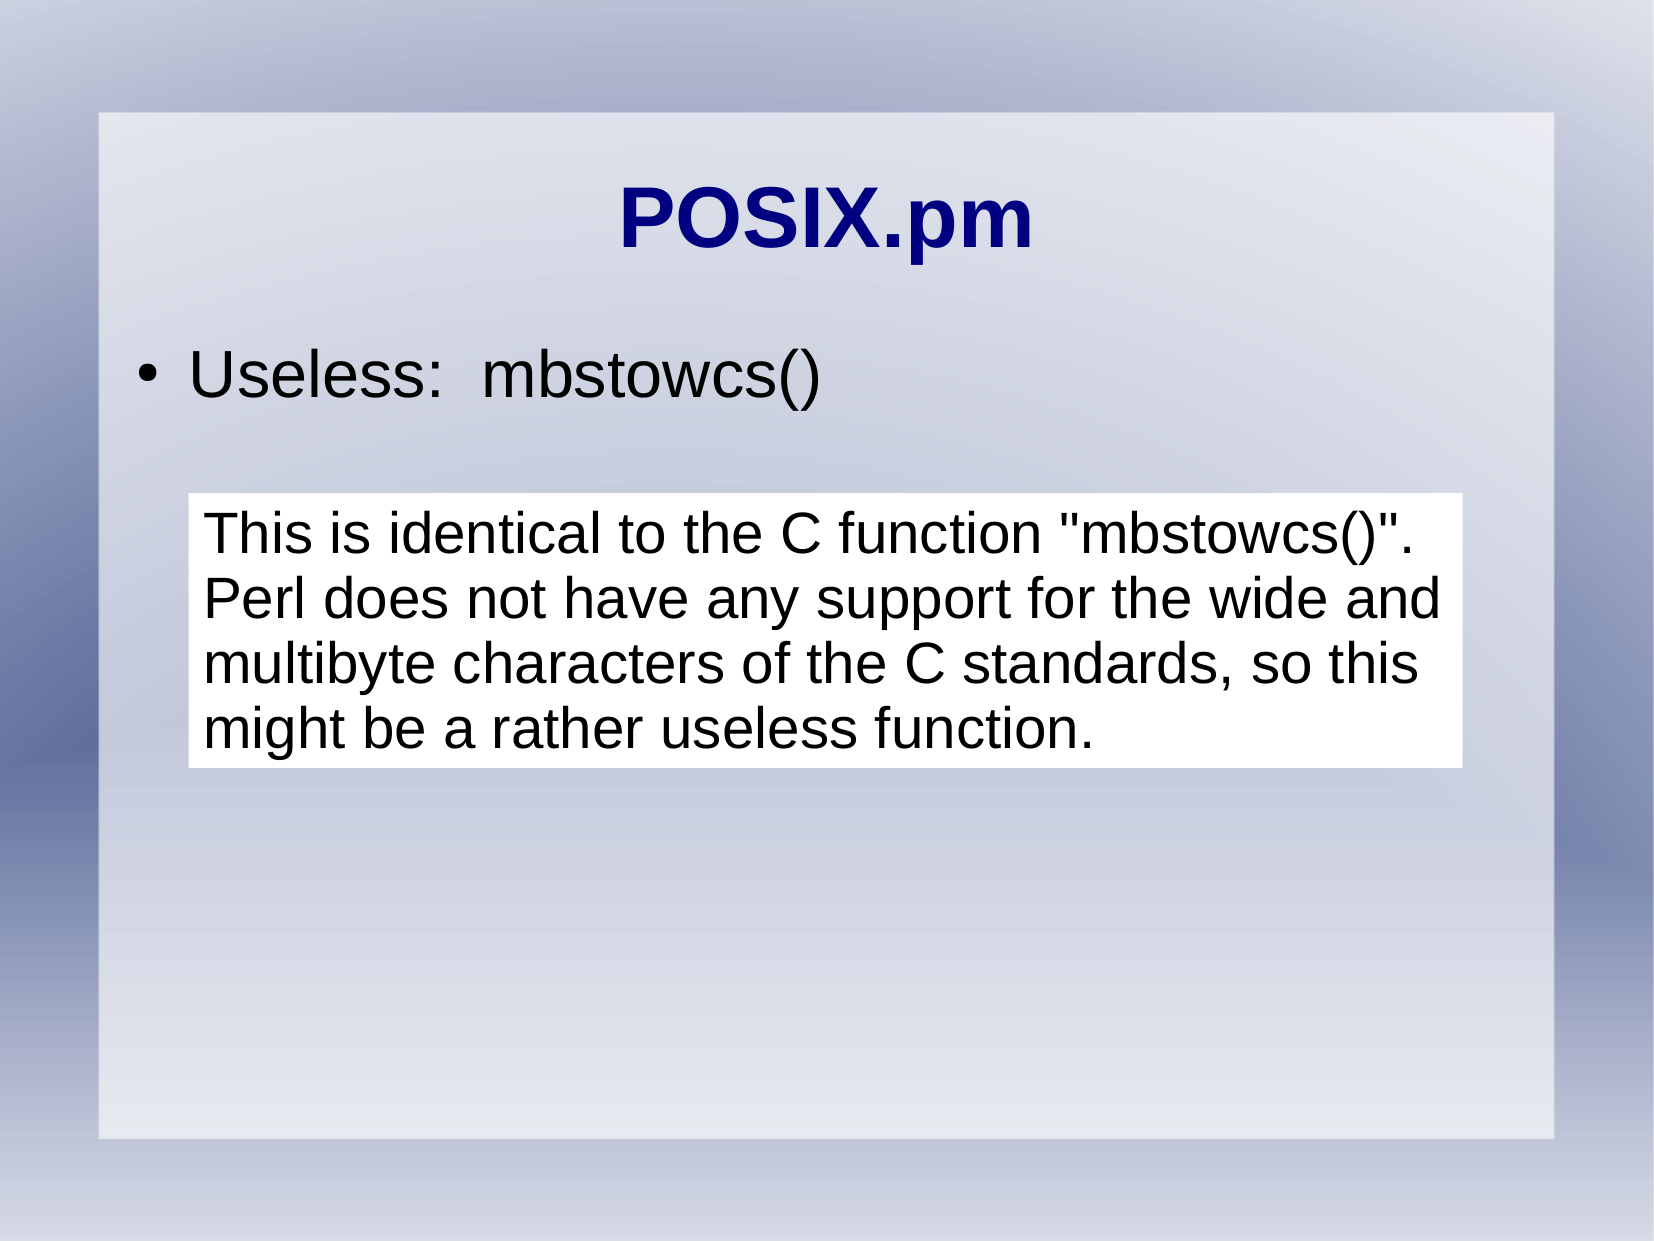

# POSIX.pm
Useless: mbstowcs()
This is identical to the C function "mbstowcs()". Perl does not have any support for the wide and multibyte characters of the C standards, so this might be a rather useless function.